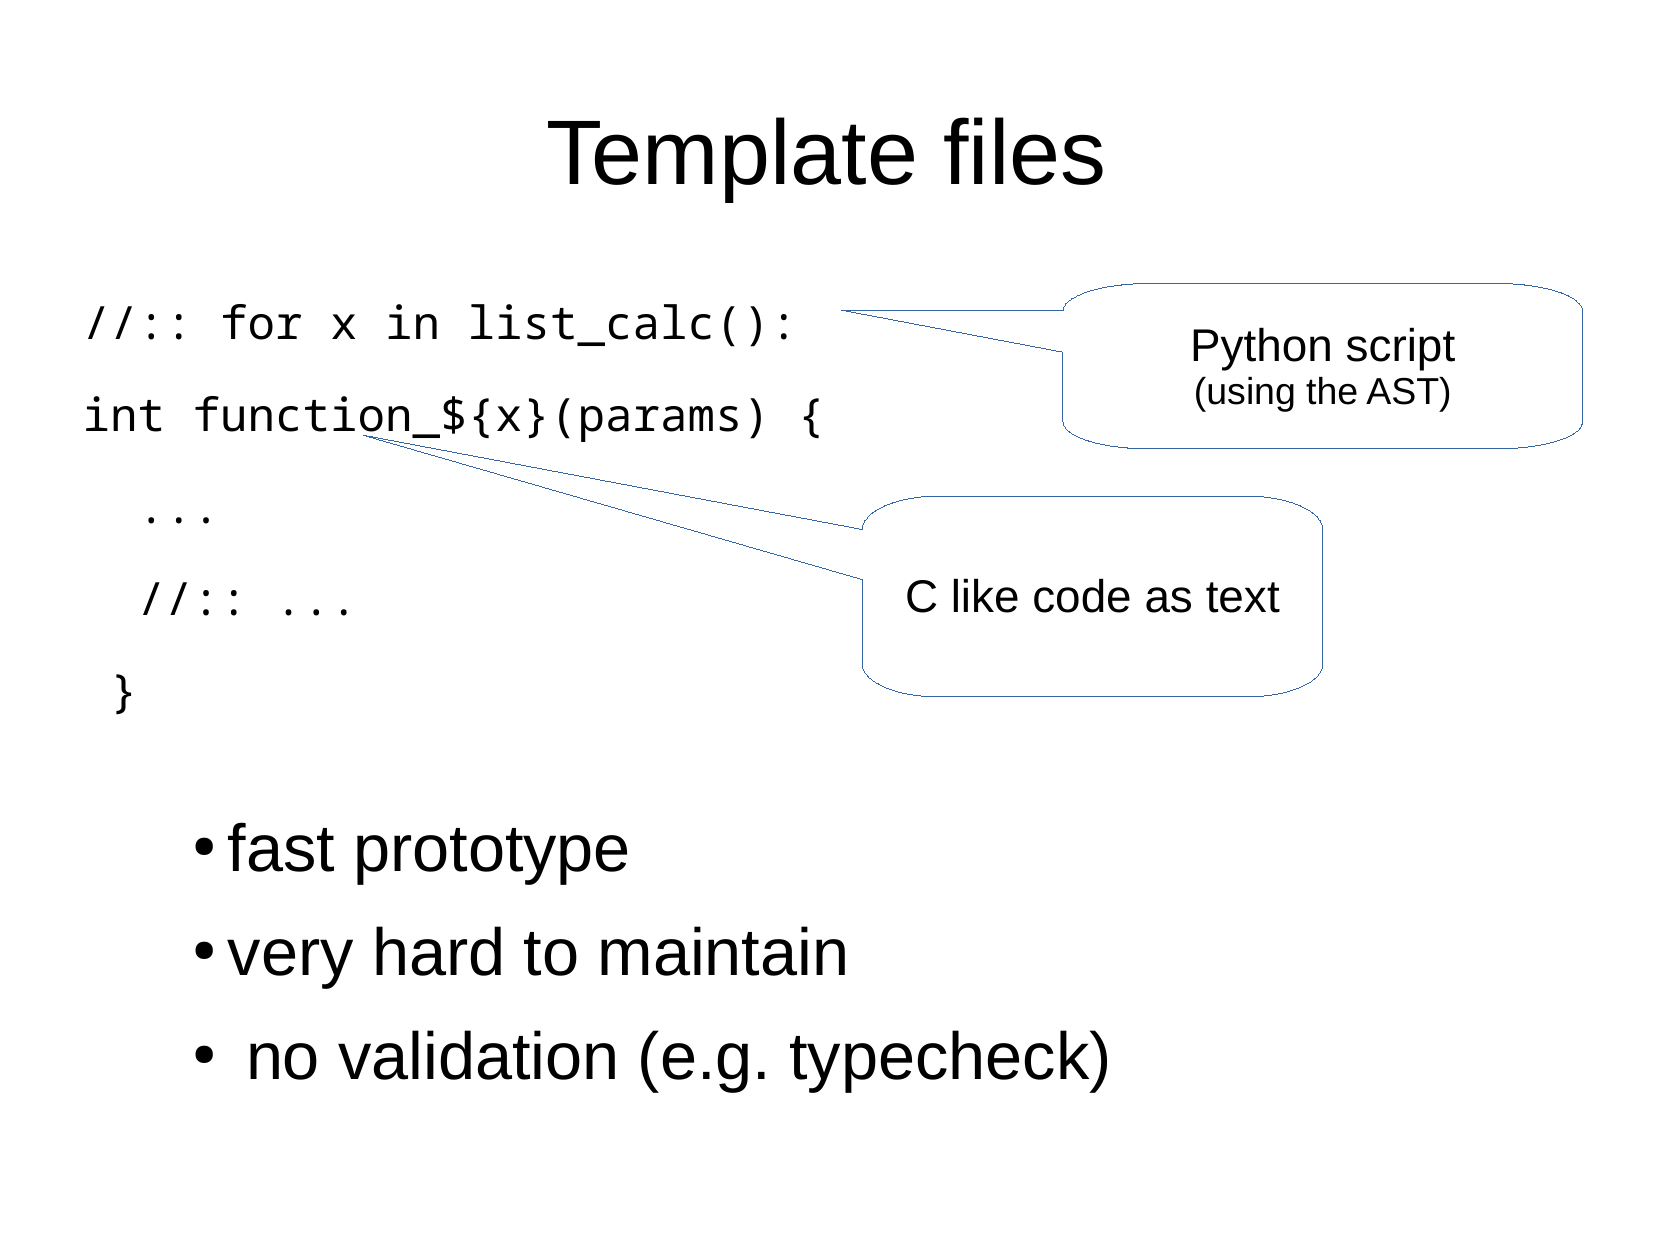

# Template files
Python script
(using the AST)
//:: for x in list_calc():
int function_${x}(params) {
 ...
 //:: ...
 }
C like code as text
fast prototype
very hard to maintain
 no validation (e.g. typecheck)